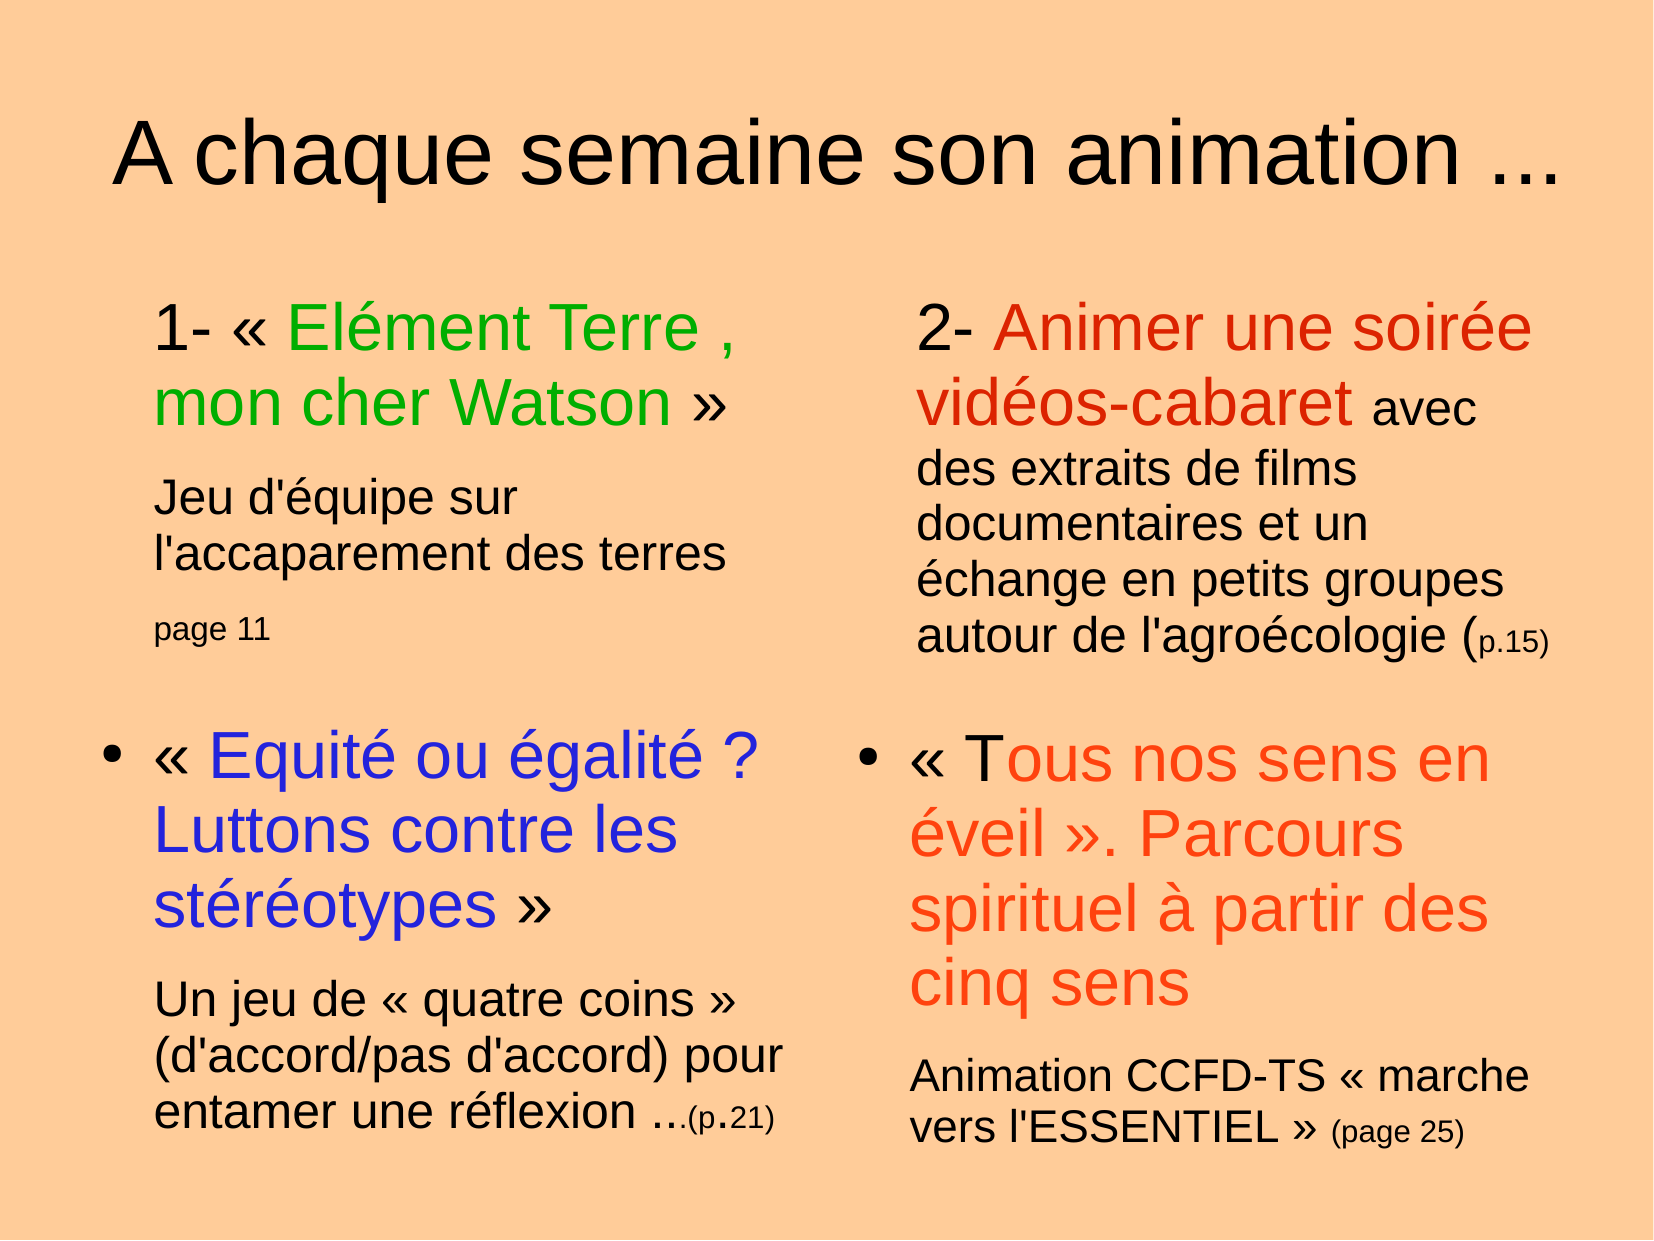

# A chaque semaine son animation ...
1- « Elément Terre , mon cher Watson »
Jeu d'équipe sur l'accaparement des terres
page 11
2- Animer une soirée vidéos-cabaret avec des extraits de films documentaires et un échange en petits groupes autour de l'agroécologie (p.15)
« Equité ou égalité ? Luttons contre les stéréotypes »
Un jeu de « quatre coins » (d'accord/pas d'accord) pour entamer une réflexion ...(p.21)
« Tous nos sens en éveil ». Parcours spirituel à partir des cinq sens
Animation CCFD-TS « marche vers l'ESSENTIEL » (page 25)